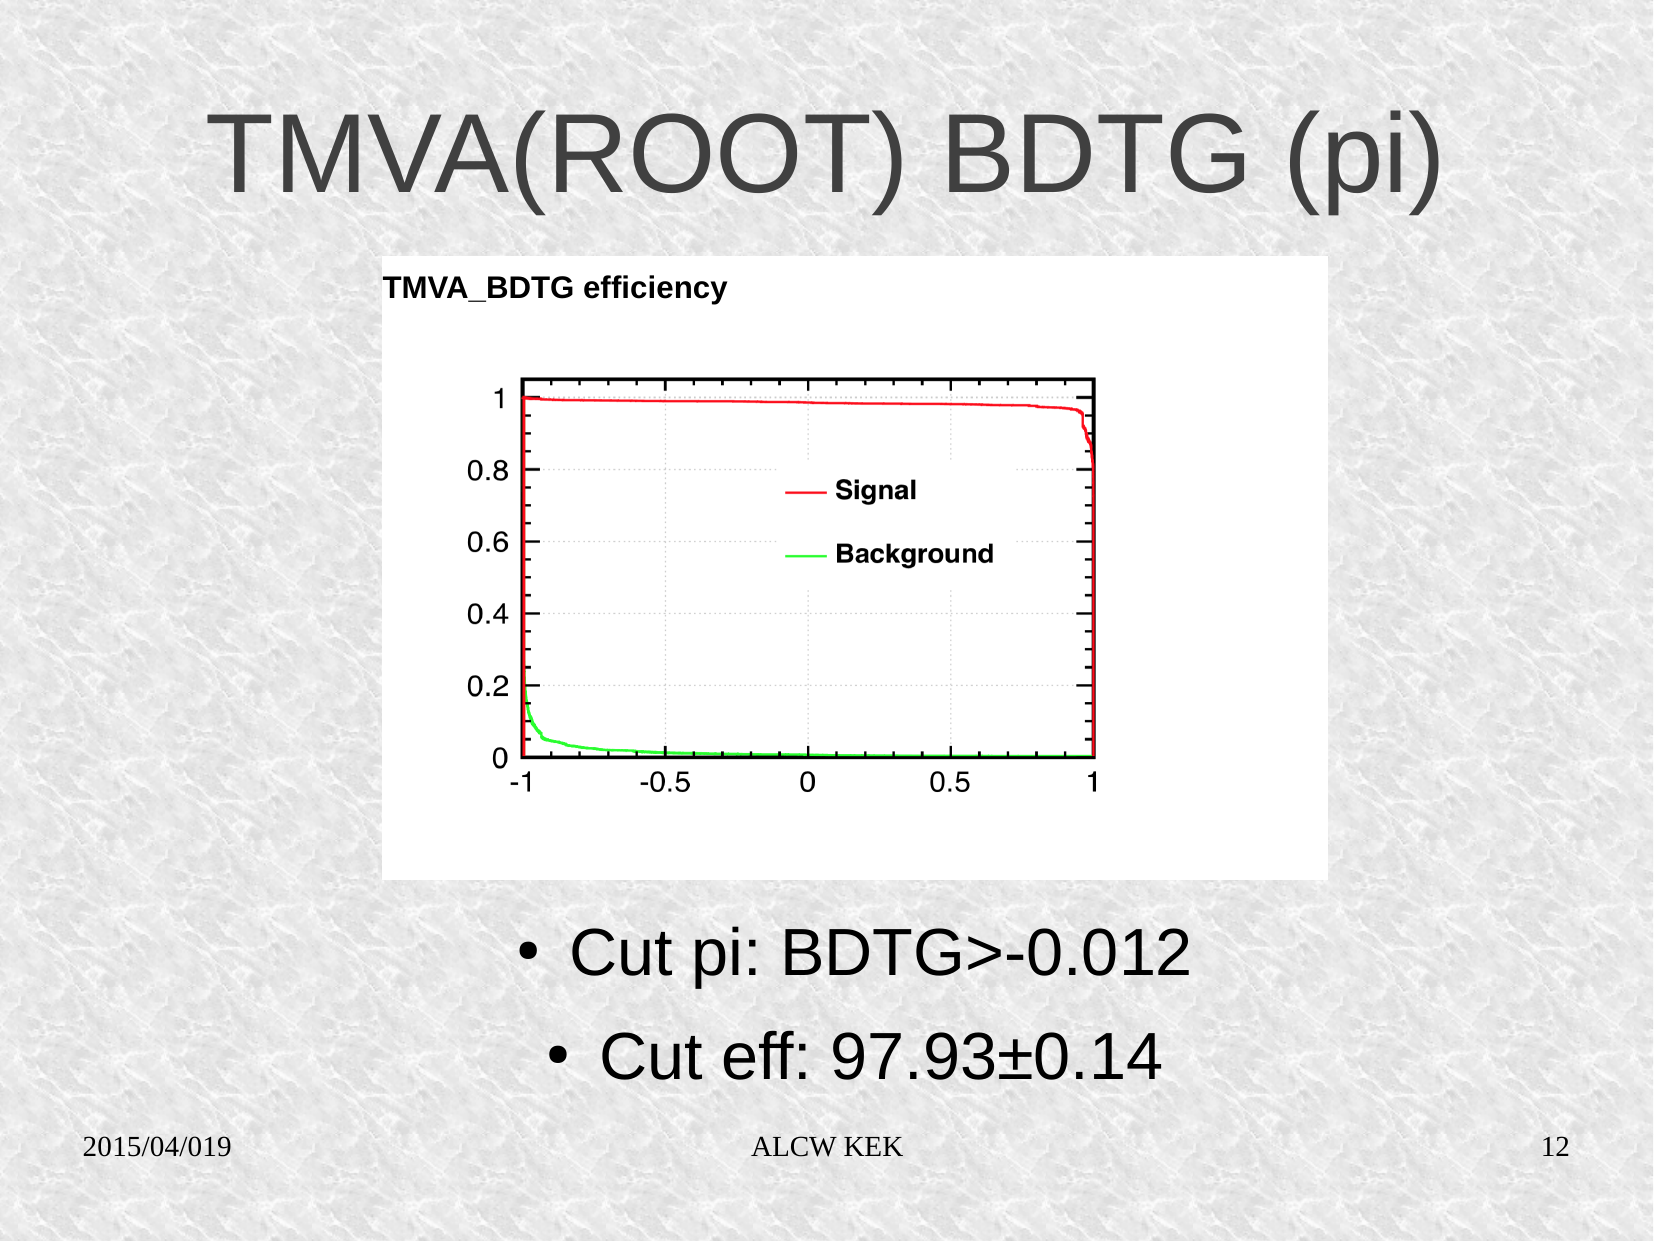

# TMVA(ROOT) BDTG (pi)
TMVA_BDTG efficiency
Cut pi: BDTG>-0.012
Cut eff: 97.93±0.14
2015/04/019
ALCW KEK
12